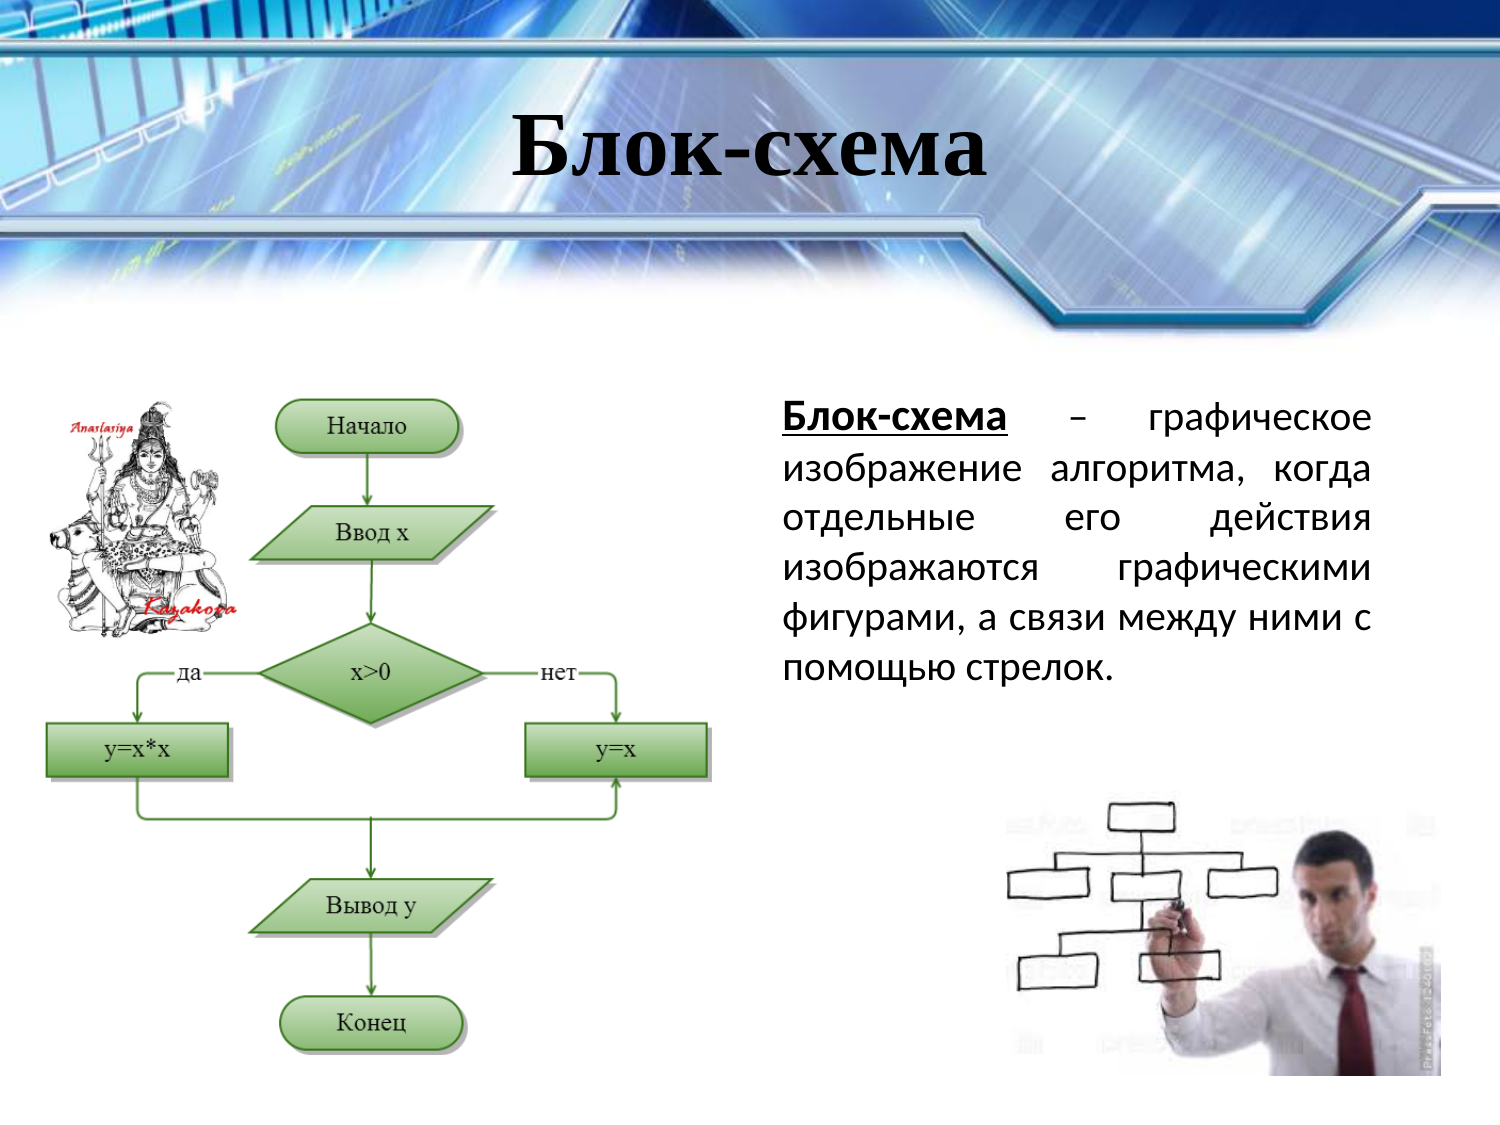

Блок-схема
# Блок-схема – графическое изображение алгоритма, когда отдельные его действия изображаются графическими фигурами, а связи между ними с помощью стрелок.